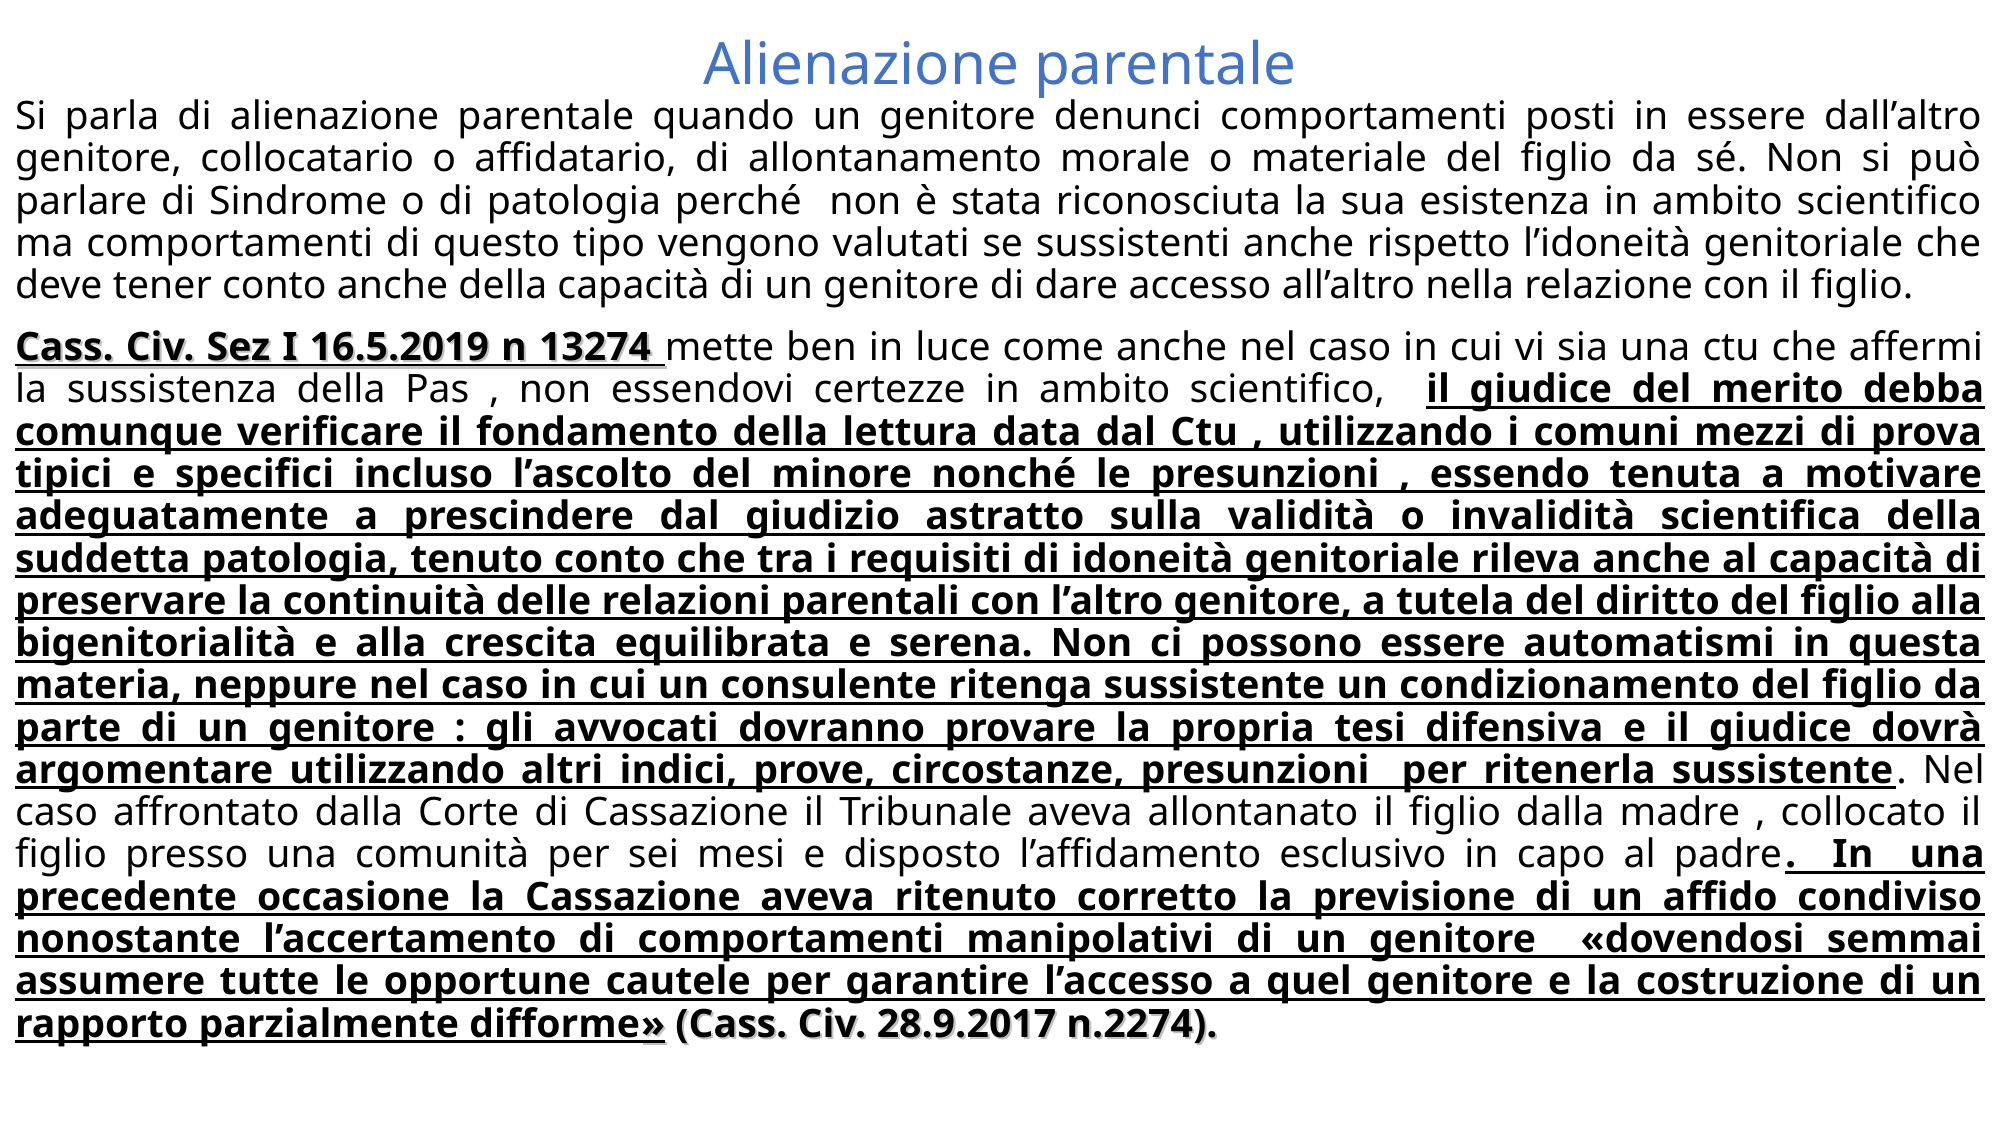

Alienazione parentale
# Si parla di alienazione parentale quando un genitore denunci comportamenti posti in essere dall’altro genitore, collocatario o affidatario, di allontanamento morale o materiale del figlio da sé. Non si può parlare di Sindrome o di patologia perché non è stata riconosciuta la sua esistenza in ambito scientifico ma comportamenti di questo tipo vengono valutati se sussistenti anche rispetto l’idoneità genitoriale che deve tener conto anche della capacità di un genitore di dare accesso all’altro nella relazione con il figlio.
Cass. Civ. Sez I 16.5.2019 n 13274 mette ben in luce come anche nel caso in cui vi sia una ctu che affermi la sussistenza della Pas , non essendovi certezze in ambito scientifico, il giudice del merito debba comunque verificare il fondamento della lettura data dal Ctu , utilizzando i comuni mezzi di prova tipici e specifici incluso l’ascolto del minore nonché le presunzioni , essendo tenuta a motivare adeguatamente a prescindere dal giudizio astratto sulla validità o invalidità scientifica della suddetta patologia, tenuto conto che tra i requisiti di idoneità genitoriale rileva anche al capacità di preservare la continuità delle relazioni parentali con l’altro genitore, a tutela del diritto del figlio alla bigenitorialità e alla crescita equilibrata e serena. Non ci possono essere automatismi in questa materia, neppure nel caso in cui un consulente ritenga sussistente un condizionamento del figlio da parte di un genitore : gli avvocati dovranno provare la propria tesi difensiva e il giudice dovrà argomentare utilizzando altri indici, prove, circostanze, presunzioni per ritenerla sussistente. Nel caso affrontato dalla Corte di Cassazione il Tribunale aveva allontanato il figlio dalla madre , collocato il figlio presso una comunità per sei mesi e disposto l’affidamento esclusivo in capo al padre. In una precedente occasione la Cassazione aveva ritenuto corretto la previsione di un affido condiviso nonostante l’accertamento di comportamenti manipolativi di un genitore «dovendosi semmai assumere tutte le opportune cautele per garantire l’accesso a quel genitore e la costruzione di un rapporto parzialmente difforme» (Cass. Civ. 28.9.2017 n.2274).